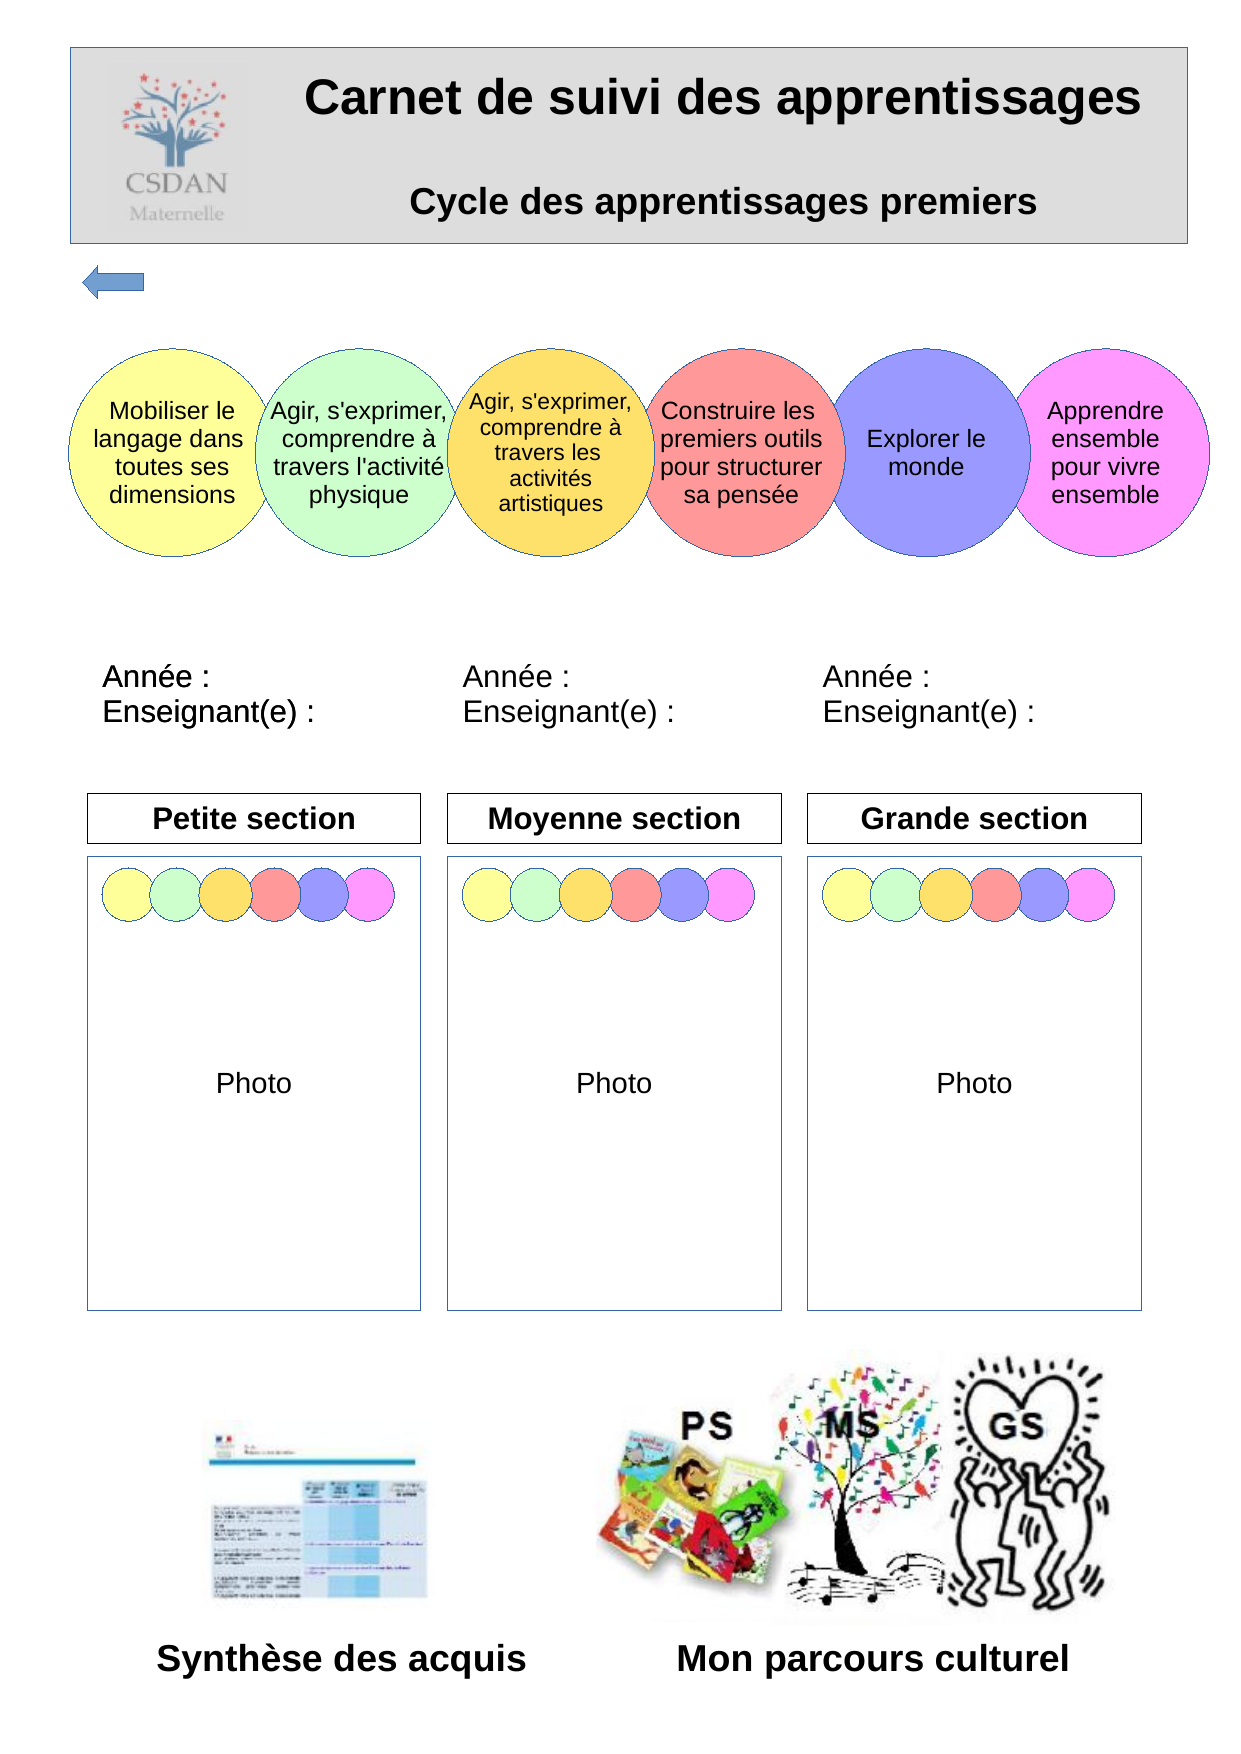

Carnet de suivi des apprentissages
Cycle des apprentissages premiers
Mobiliser le
langage dans
toutes ses
dimensions
Agir, s'exprimer,
comprendre à
travers l'activité
physique
Agir, s'exprimer,
comprendre à
travers les
activités
artistiques
Construire les
premiers outils
pour structurer
sa pensée
Explorer le
monde
Apprendre
ensemble
pour vivre
ensemble
Année :
Enseignant(e) :
Année :
Enseignant(e) :
Année :
Enseignant(e) :
Année :
Enseignant(e) :
Petite section
Moyenne section
Grande section
Photo
Photo
Photo
Synthèse des acquis
Mon parcours culturel